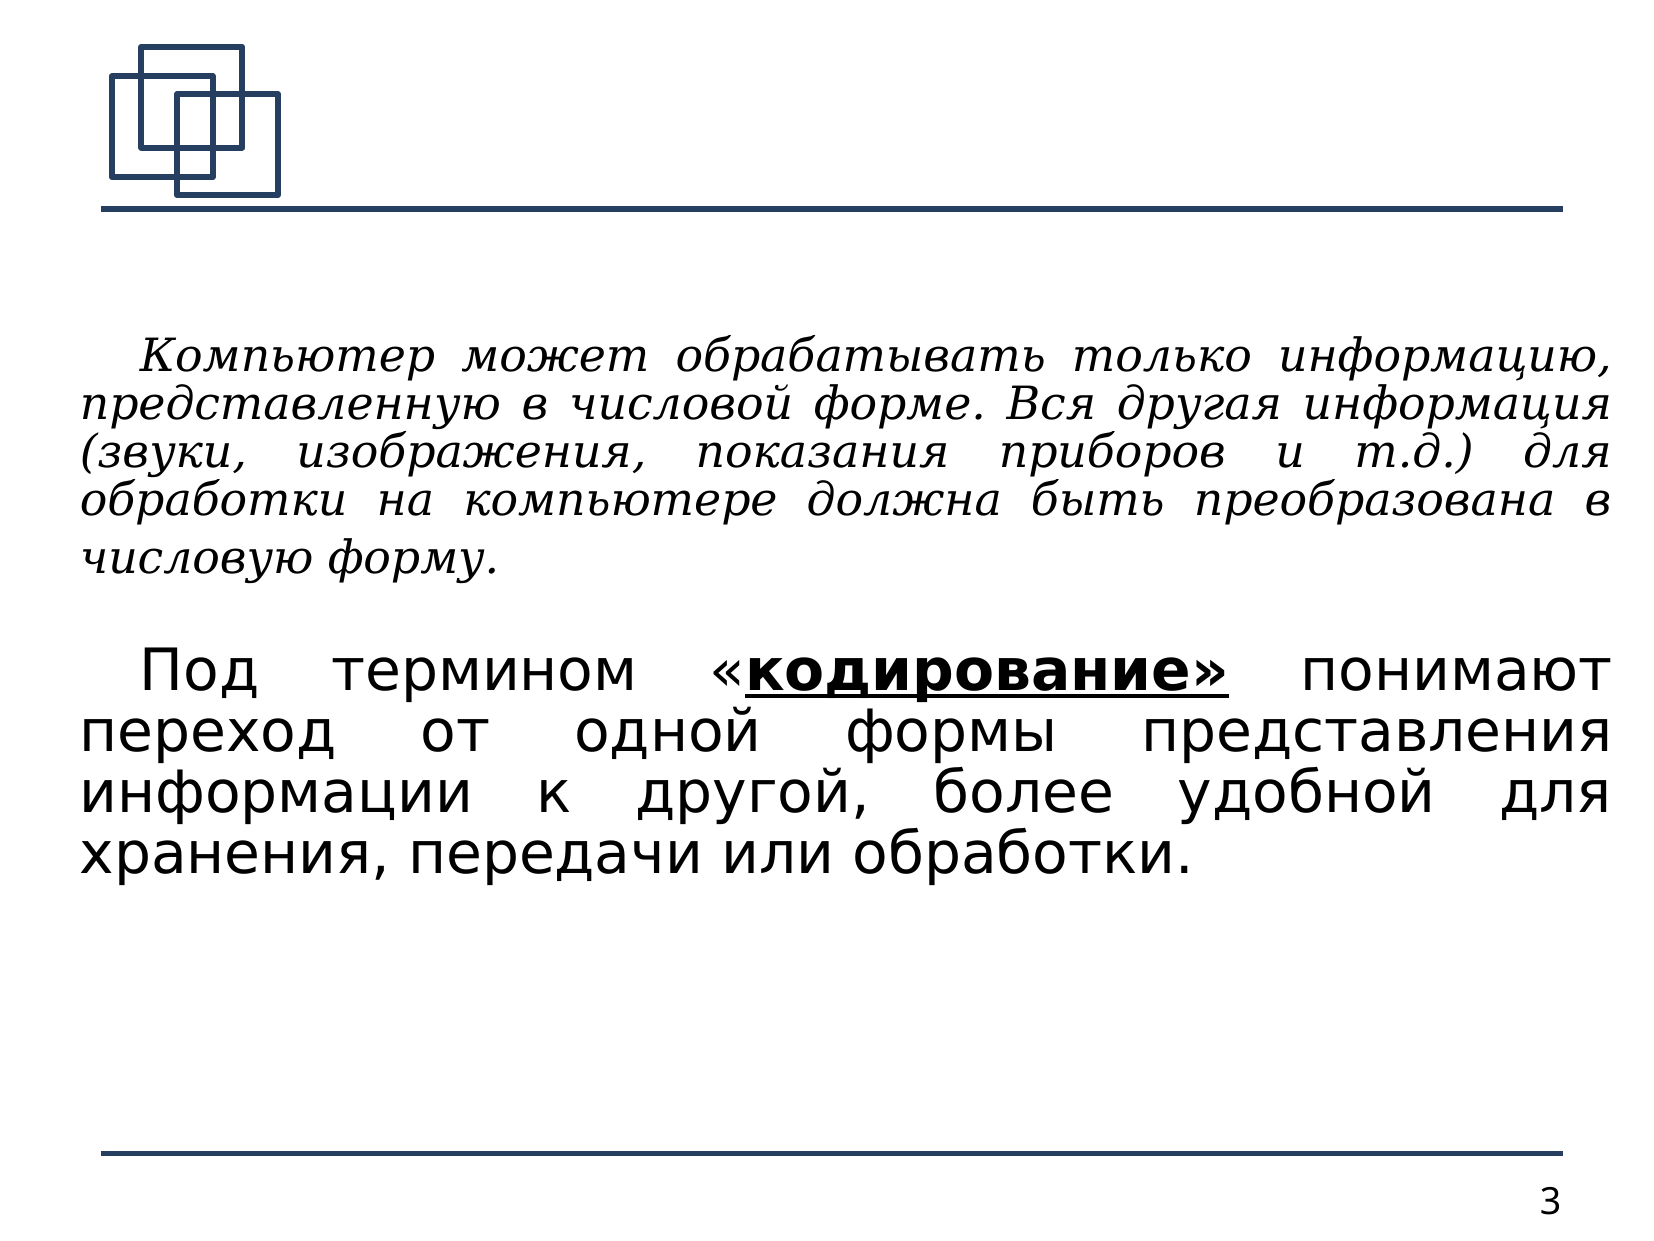

Компьютер может обрабатывать только информацию, представленную в числовой форме. Вся другая информация (звуки, изображения, показания приборов и т.д.) для обработки на компьютере должна быть преобразована в числовую форму.
Под термином «кодирование» понимают переход от одной формы представления информации к другой, более удобной для хранения, передачи или обработки.